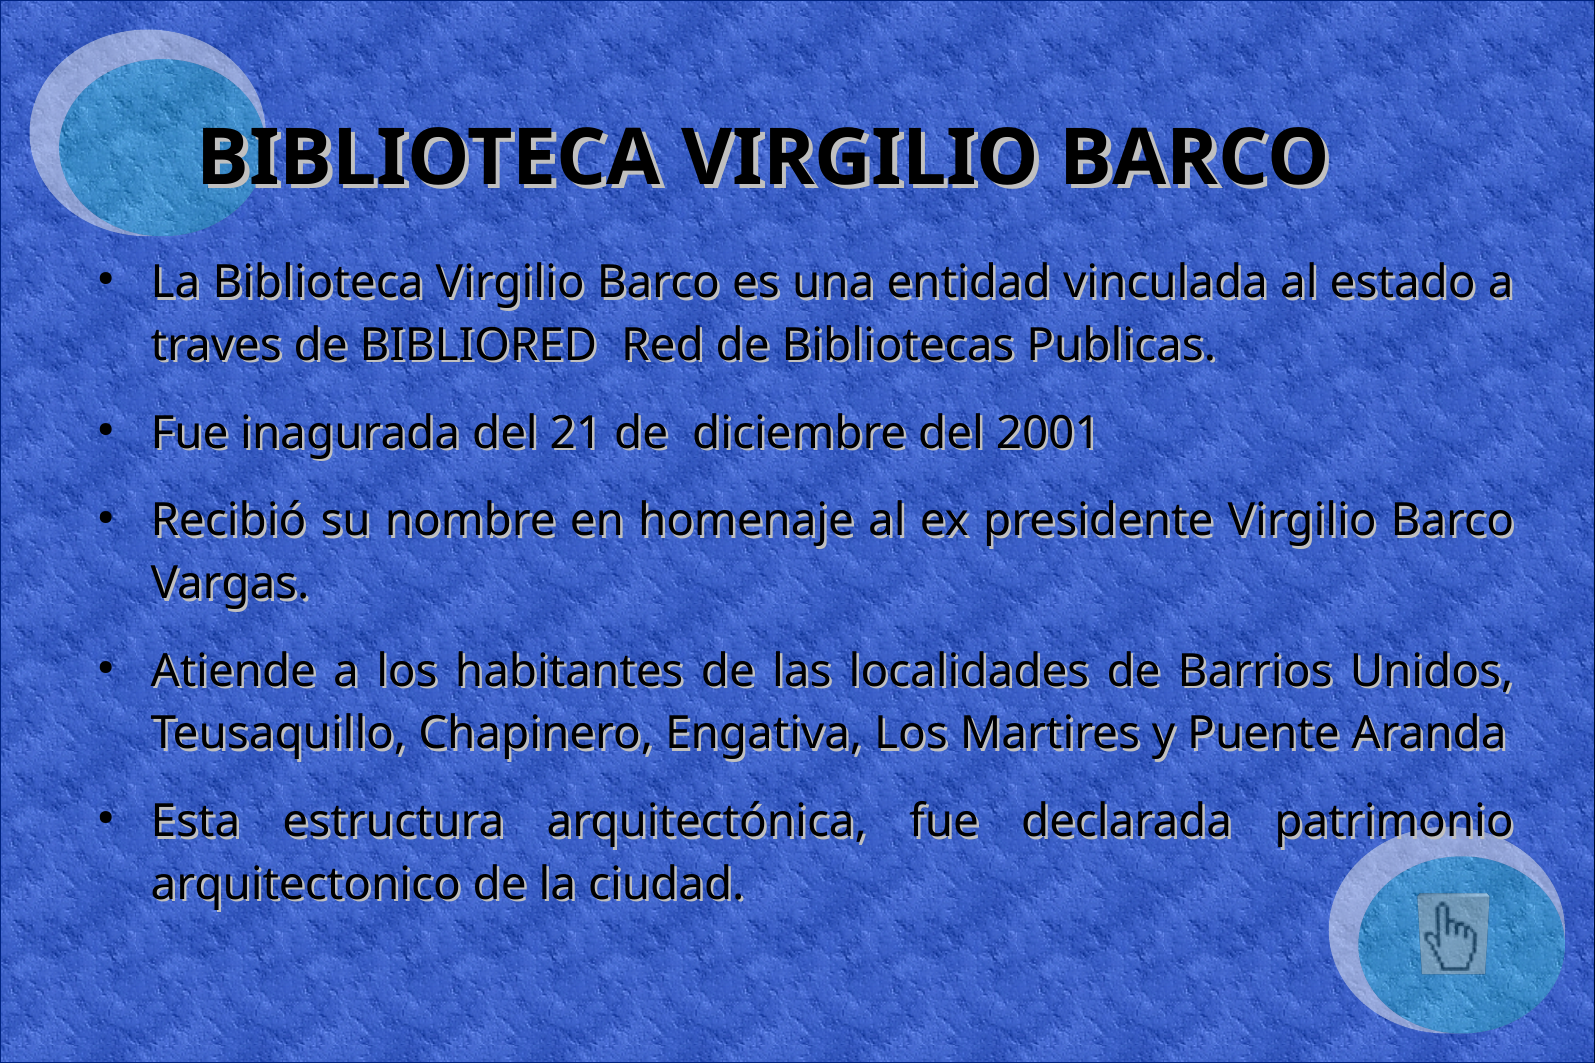

# BIBLIOTECA VIRGILIO BARCO
La Biblioteca Virgilio Barco es una entidad vinculada al estado a traves de BIBLIORED Red de Bibliotecas Publicas.
Fue inagurada del 21 de diciembre del 2001
Recibió su nombre en homenaje al ex presidente Virgilio Barco Vargas.
Atiende a los habitantes de las localidades de Barrios Unidos, Teusaquillo, Chapinero, Engativa, Los Martires y Puente Aranda
Esta estructura arquitectónica, fue declarada patrimonio arquitectonico de la ciudad.